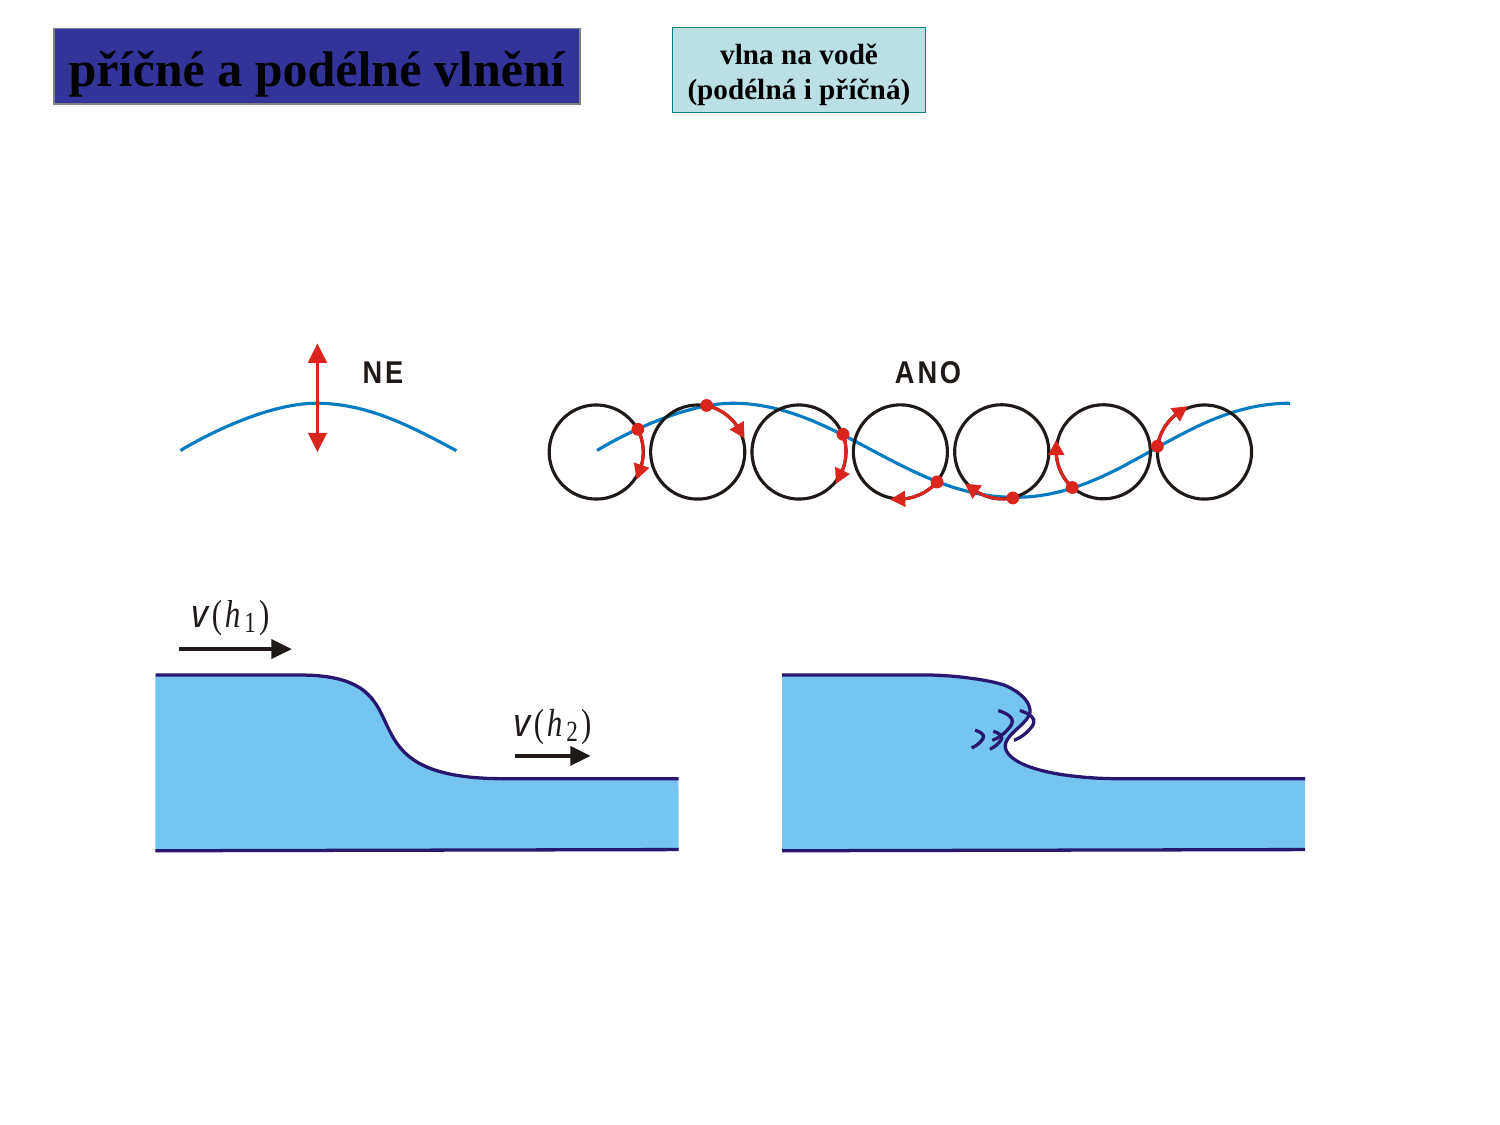

vlna na vodě
(podélná i příčná)
příčné a podélné vlnění